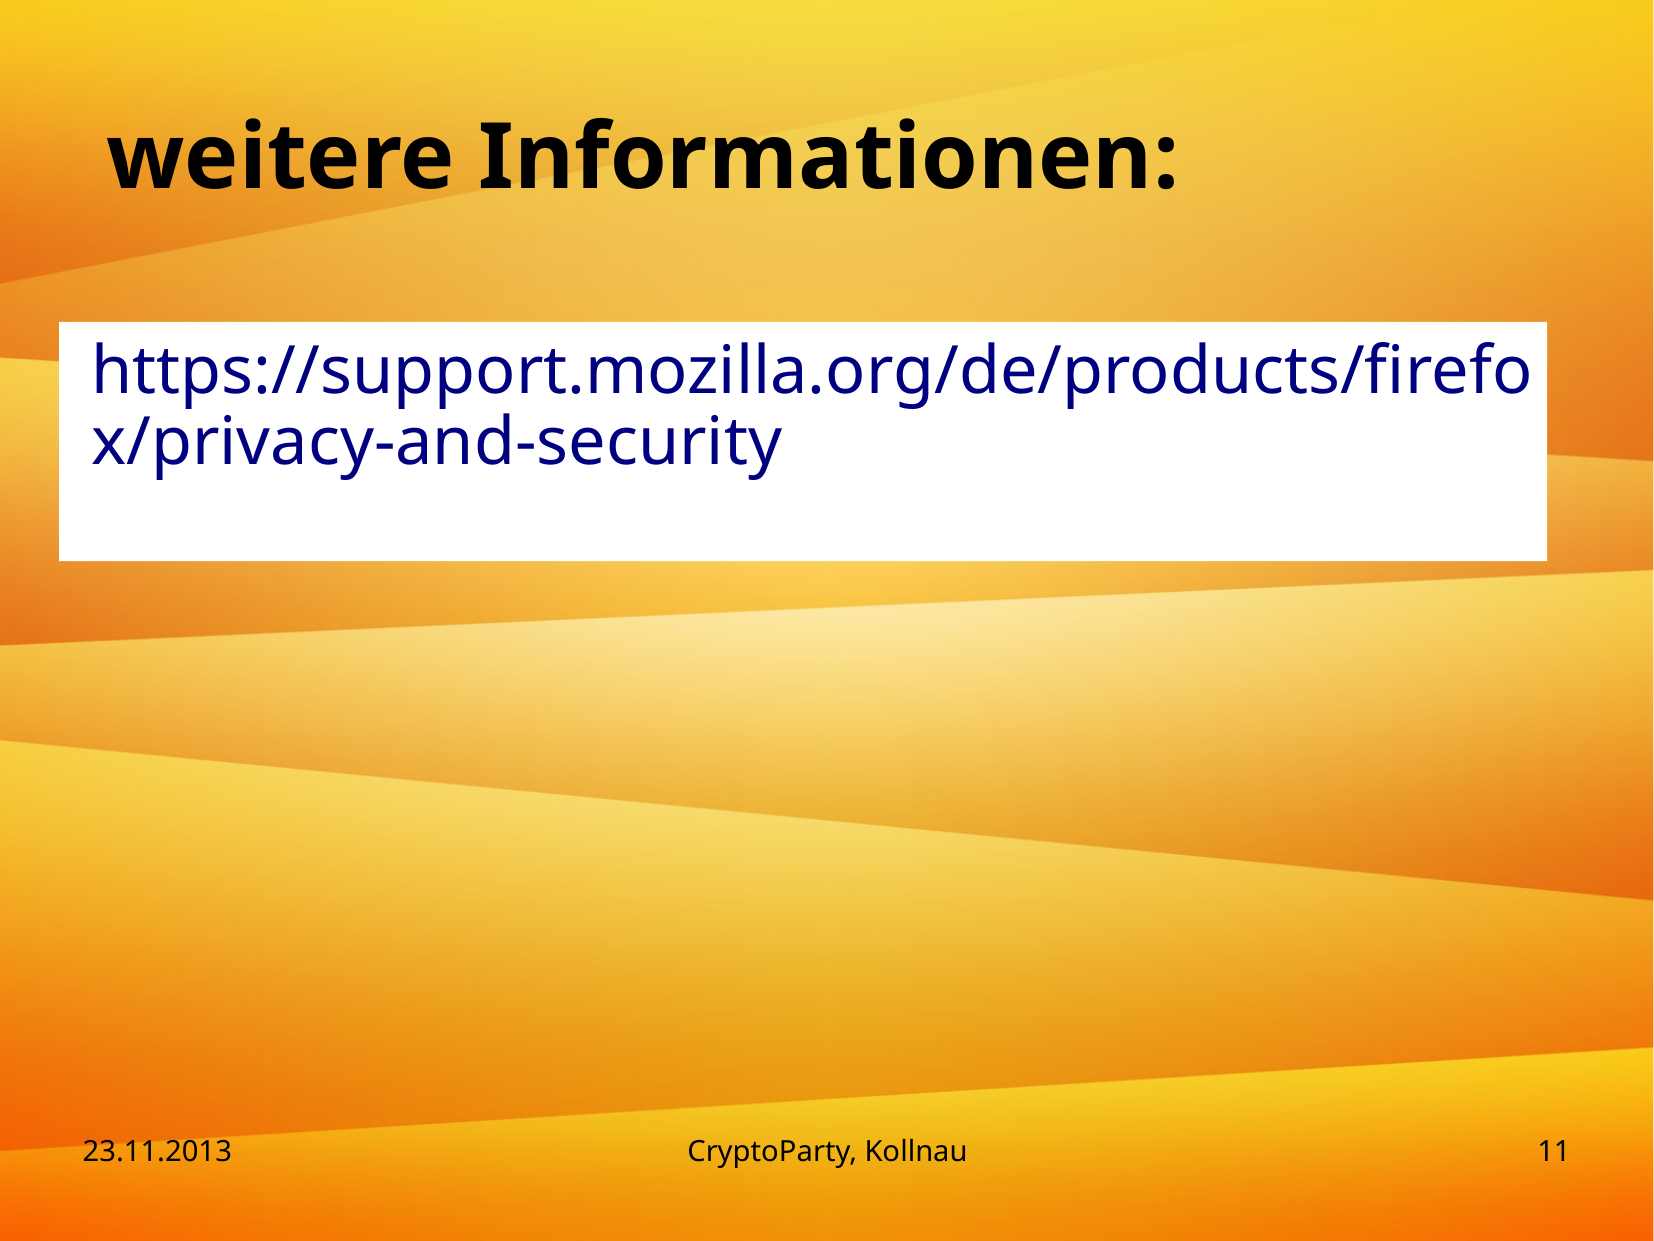

# weitere Informationen:
https://support.mozilla.org/de/products/firefox/privacy-and-security
23.11.2013
CryptoParty, Kollnau
11